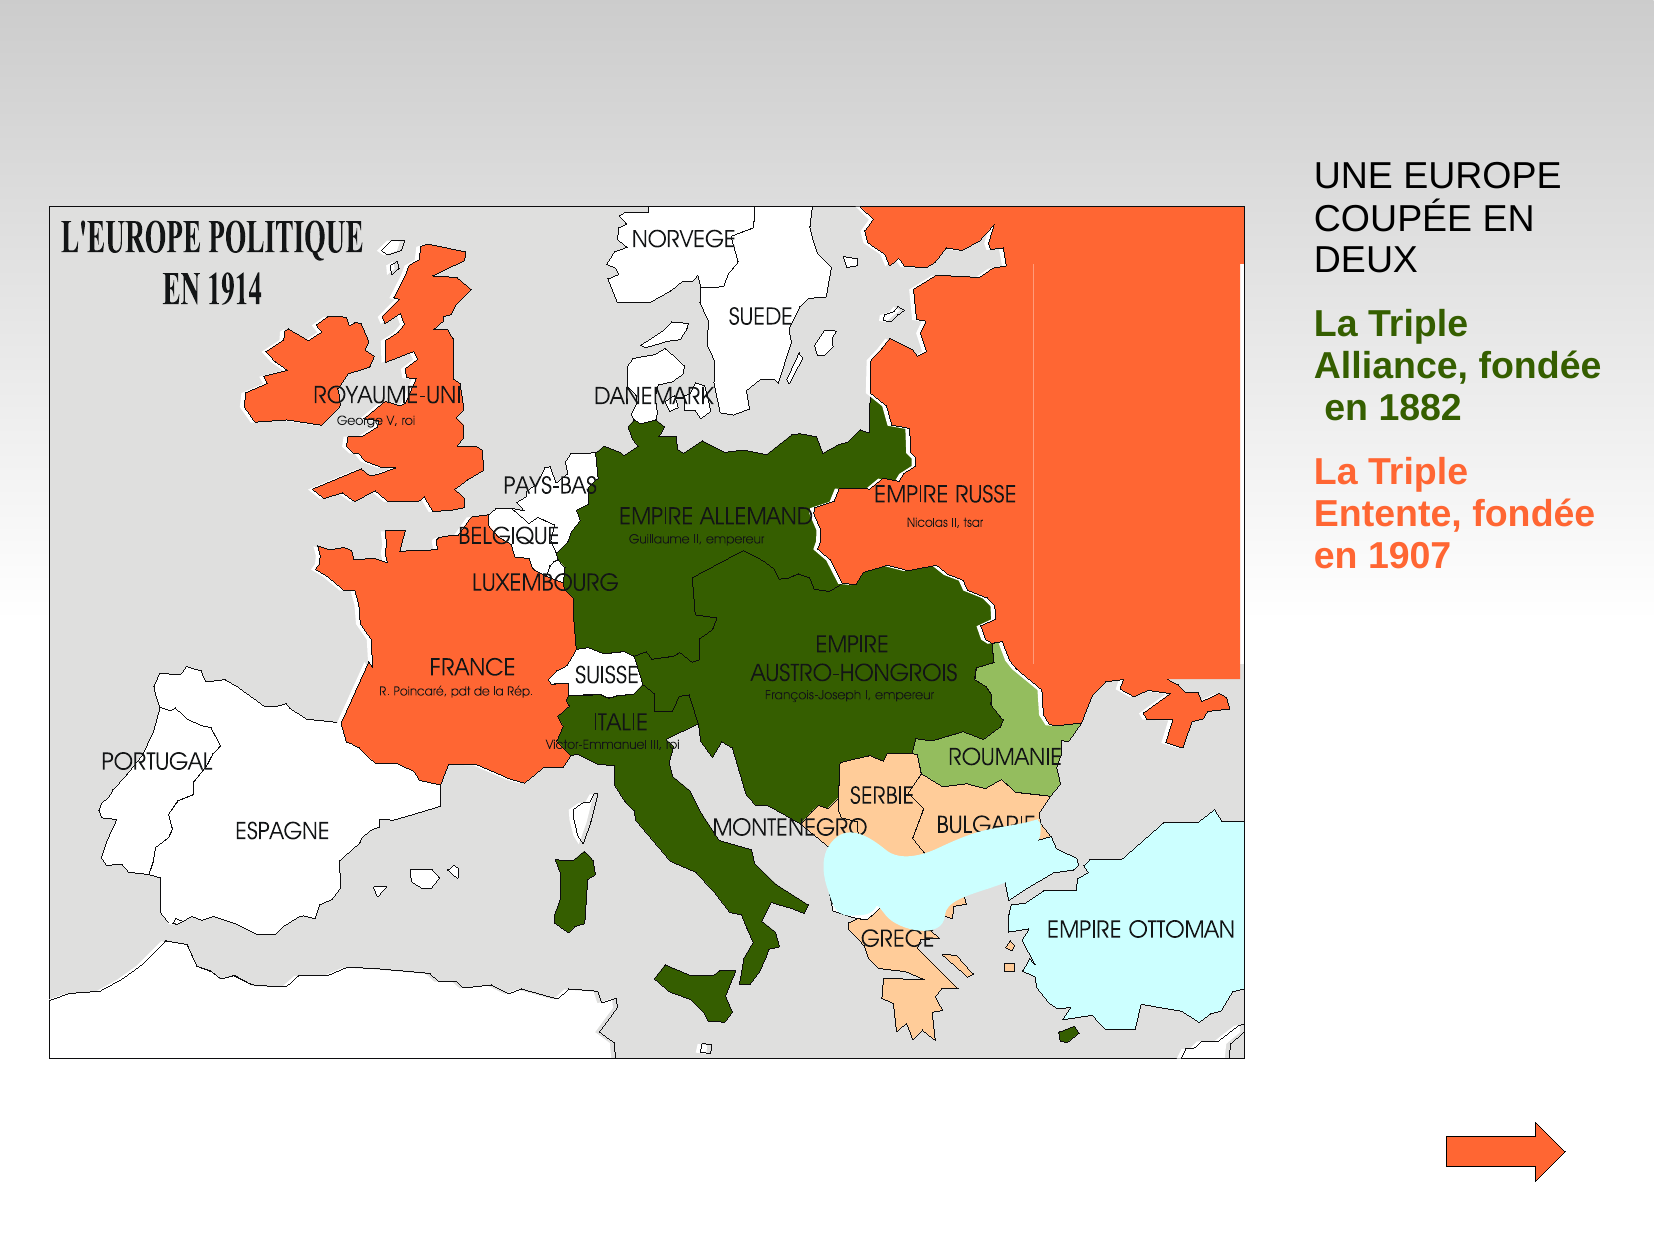

UNE EUROPE COUPÉE EN DEUX
La Triple Alliance, fondée en 1882
La Triple Entente, fondée en 1907